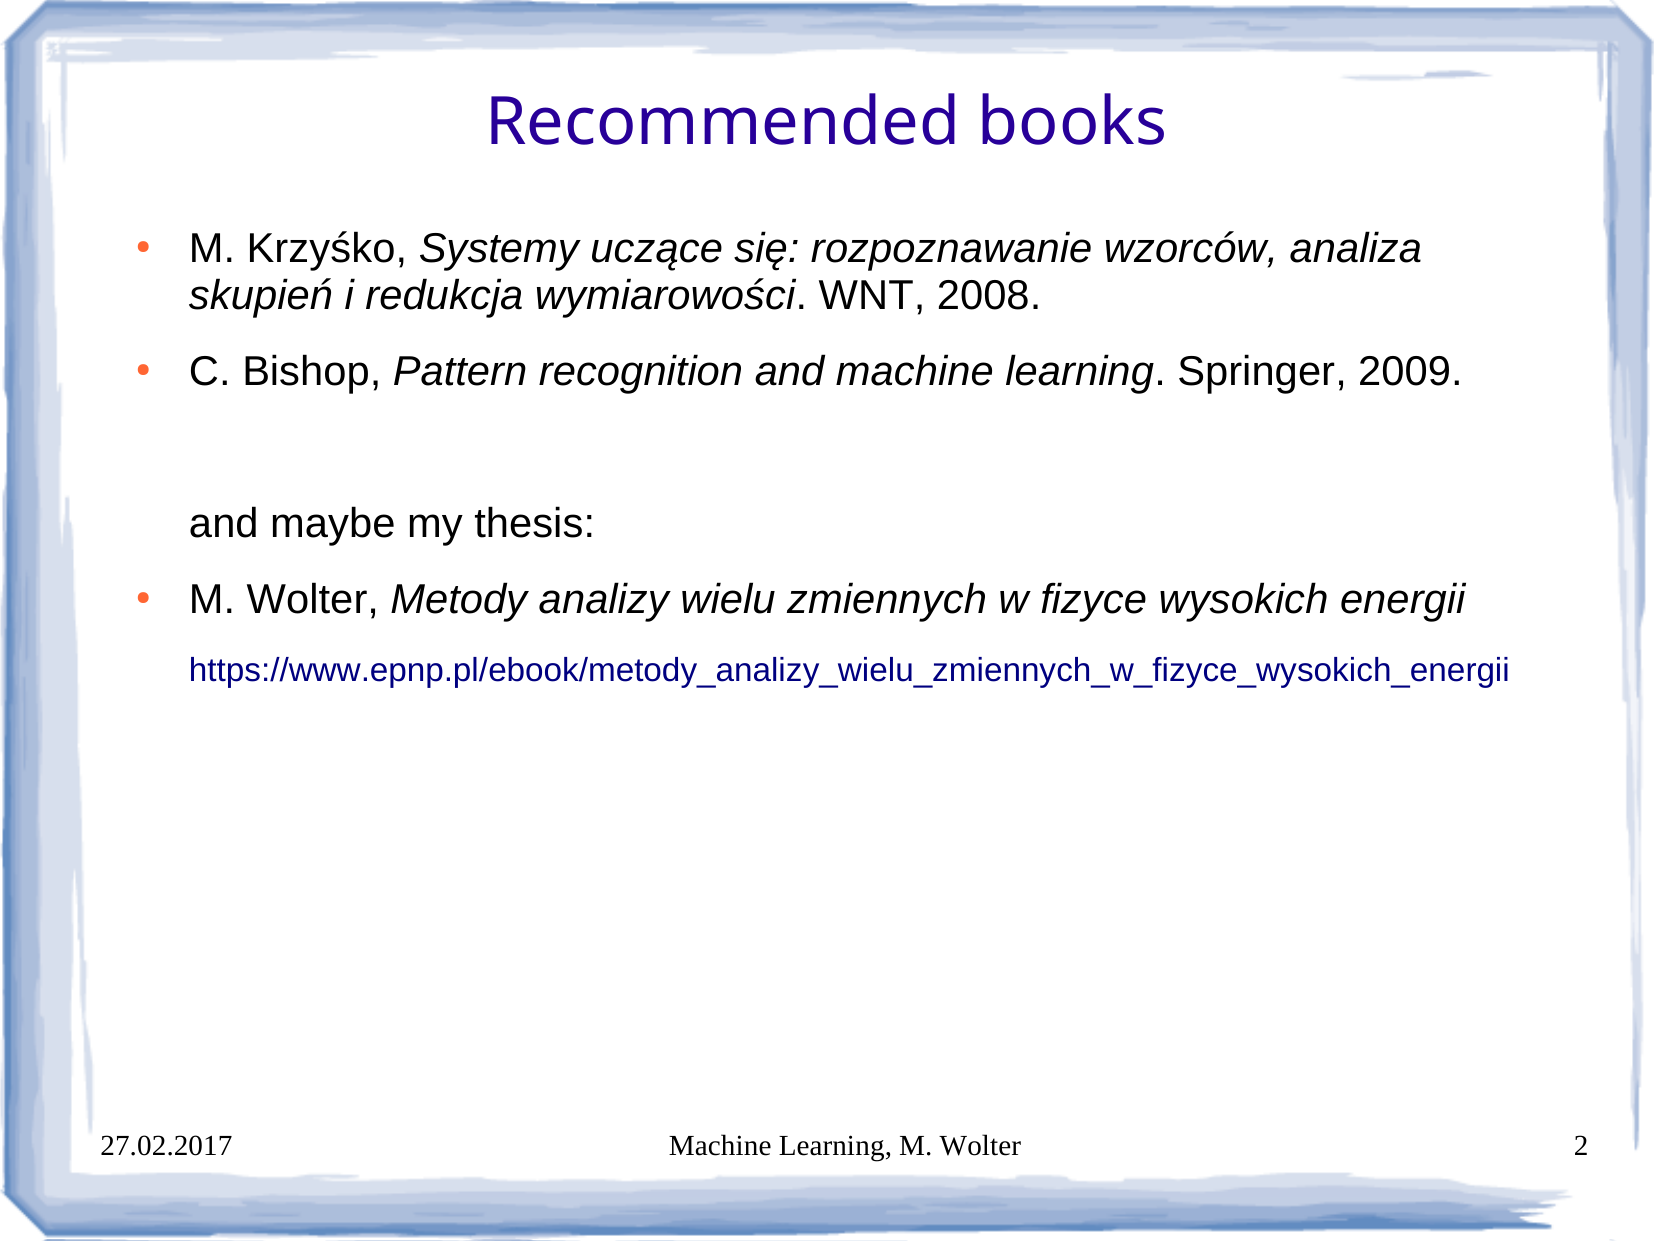

# Recommended books
M. Krzyśko, Systemy uczące się: rozpoznawanie wzorców, analiza skupień i redukcja wymiarowości. WNT, 2008.
C. Bishop, Pattern recognition and machine learning. Springer, 2009.
and maybe my thesis:
M. Wolter, Metody analizy wielu zmiennych w fizyce wysokich energii
https://www.epnp.pl/ebook/metody_analizy_wielu_zmiennych_w_fizyce_wysokich_energii
27.02.2017
Machine Learning, M. Wolter
2